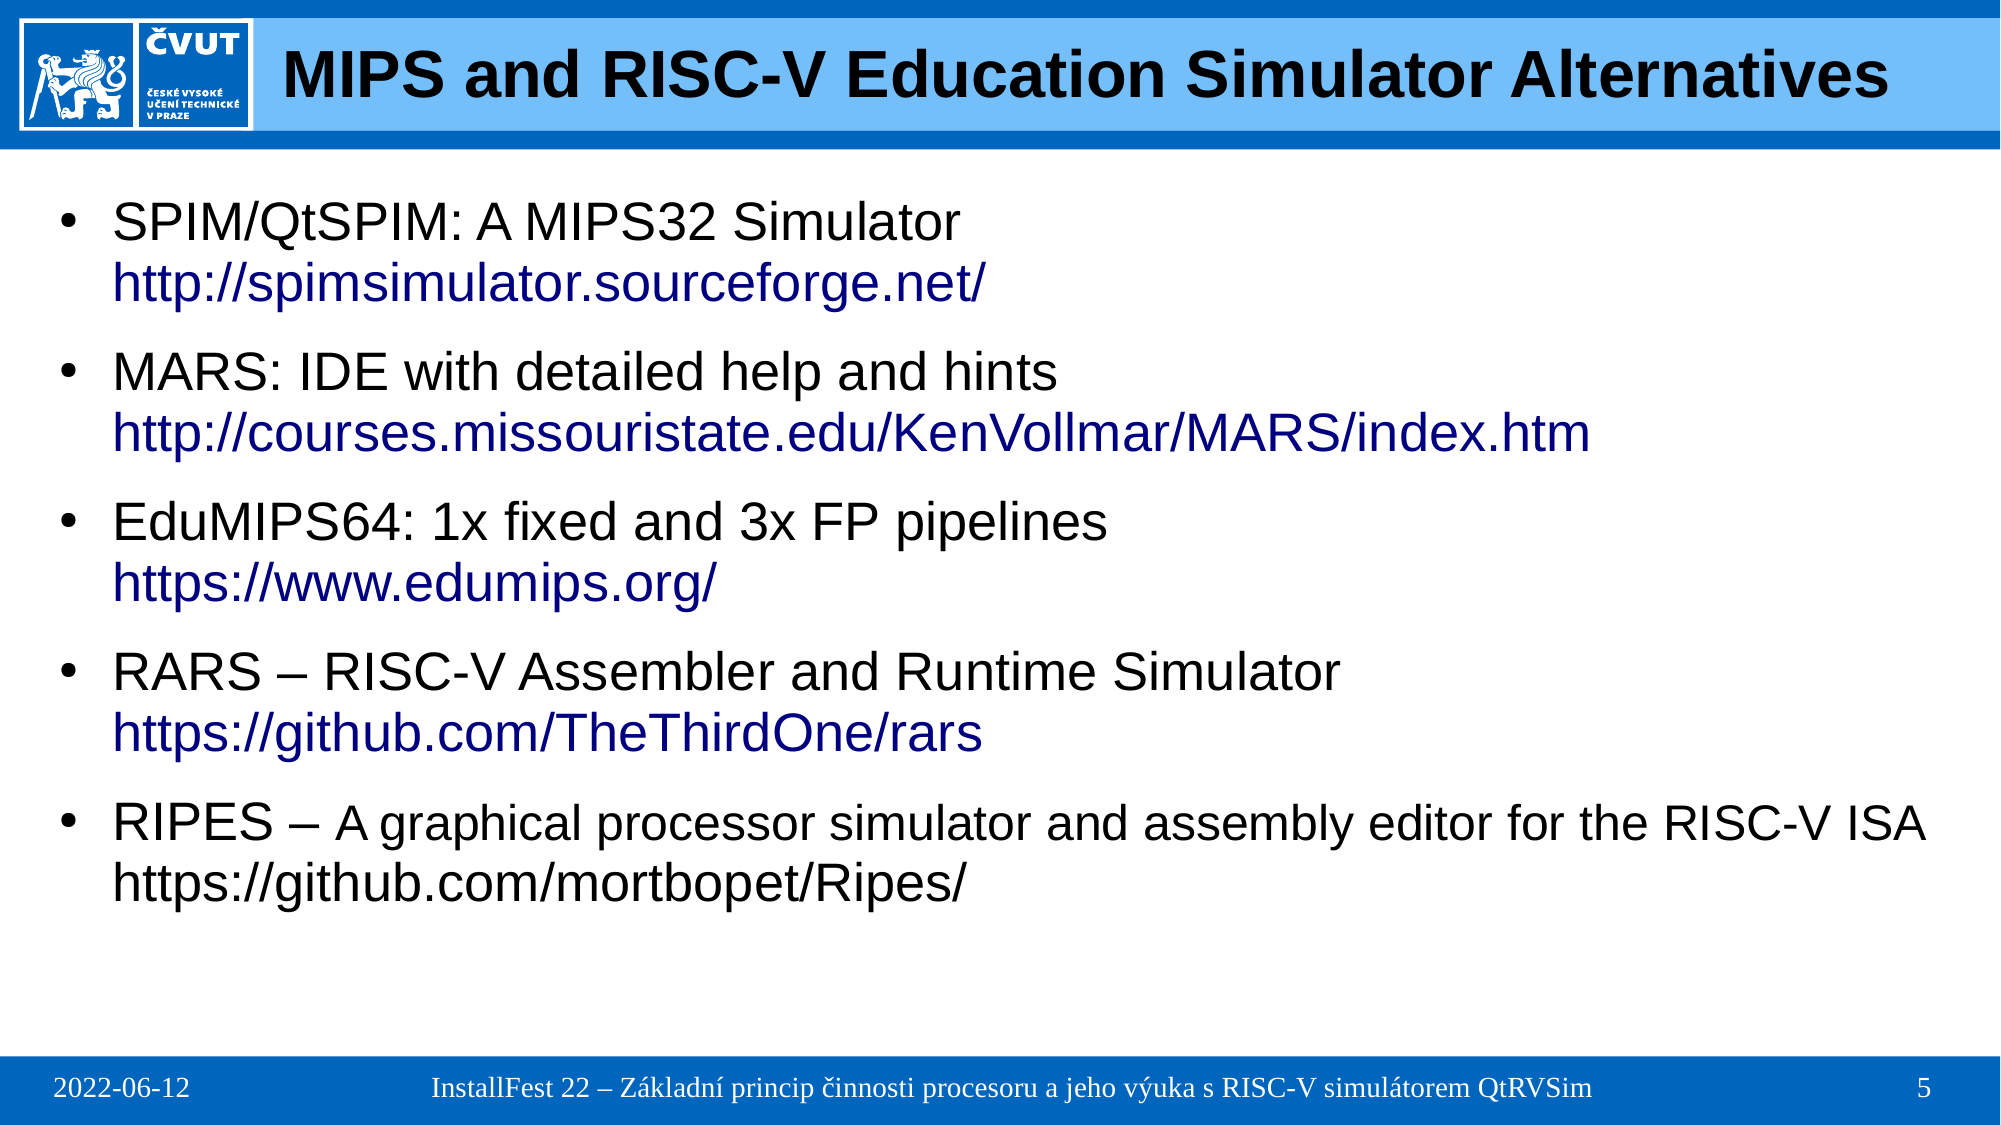

# MIPS and RISC-V Education Simulator Alternatives
SPIM/QtSPIM: A MIPS32 Simulator
http://spimsimulator.sourceforge.net/
MARS: IDE with detailed help and hints
http://courses.missouristate.edu/KenVollmar/MARS/index.htm
EduMIPS64: 1x fixed and 3x FP pipelines
https://www.edumips.org/
RARS – RISC-V Assembler and Runtime Simulator
https://github.com/TheThirdOne/rars
RIPES – A graphical processor simulator and assembly editor for the RISC-V ISA
https://github.com/mortbopet/Ripes/
2022-06-12
InstallFest 22 – Základní princip činnosti procesoru a jeho výuka s RISC-V simulátorem QtRVSim
5